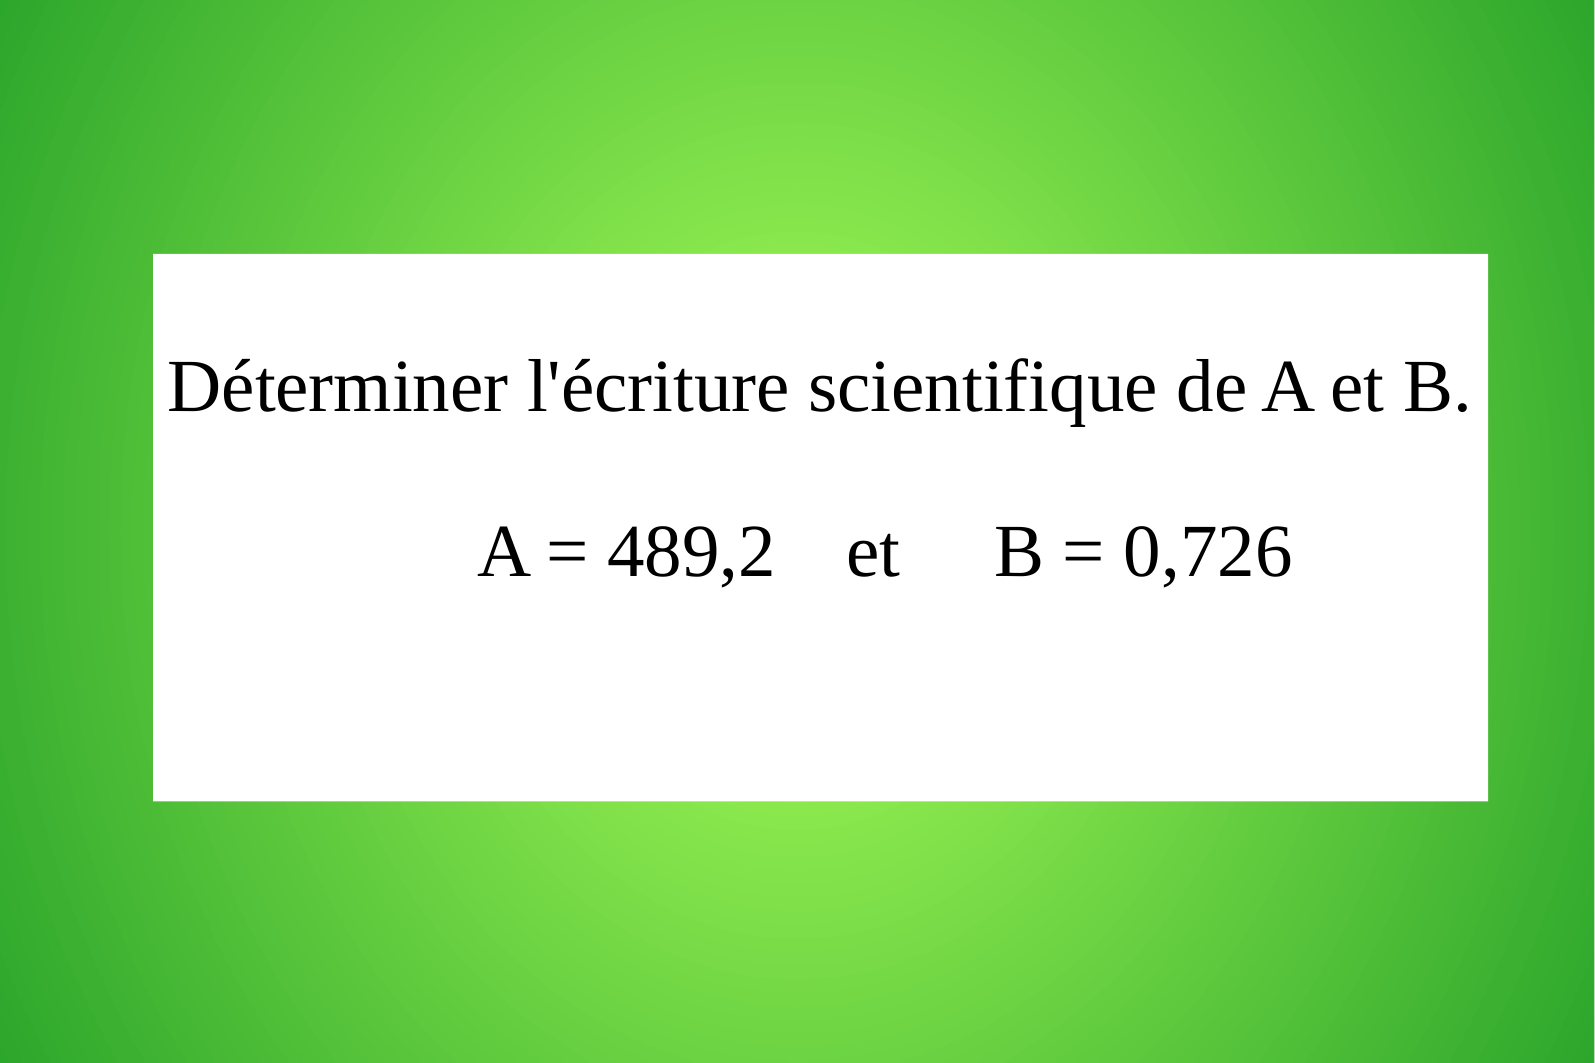

Déterminer l'écriture scientifique de A et B.
		A = 489,2	et 		B = 0,726